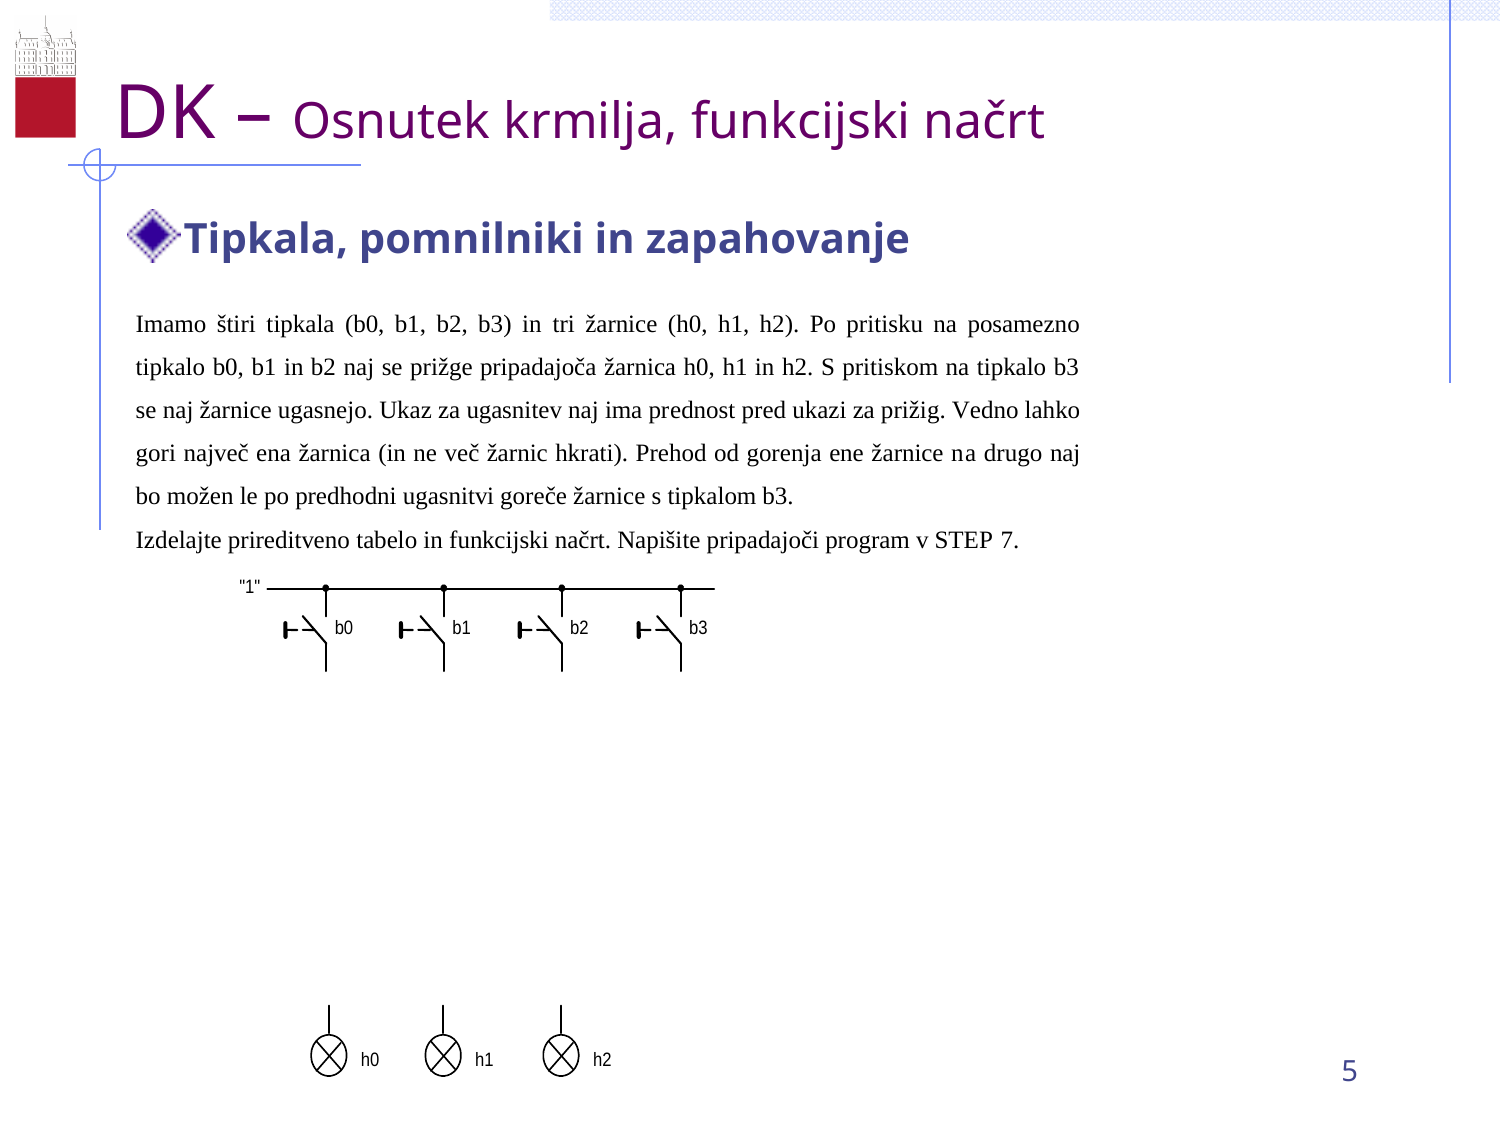

DK – Osnutek krmilja, funkcijski načrt
# Tipkala, pomnilniki in zapahovanje